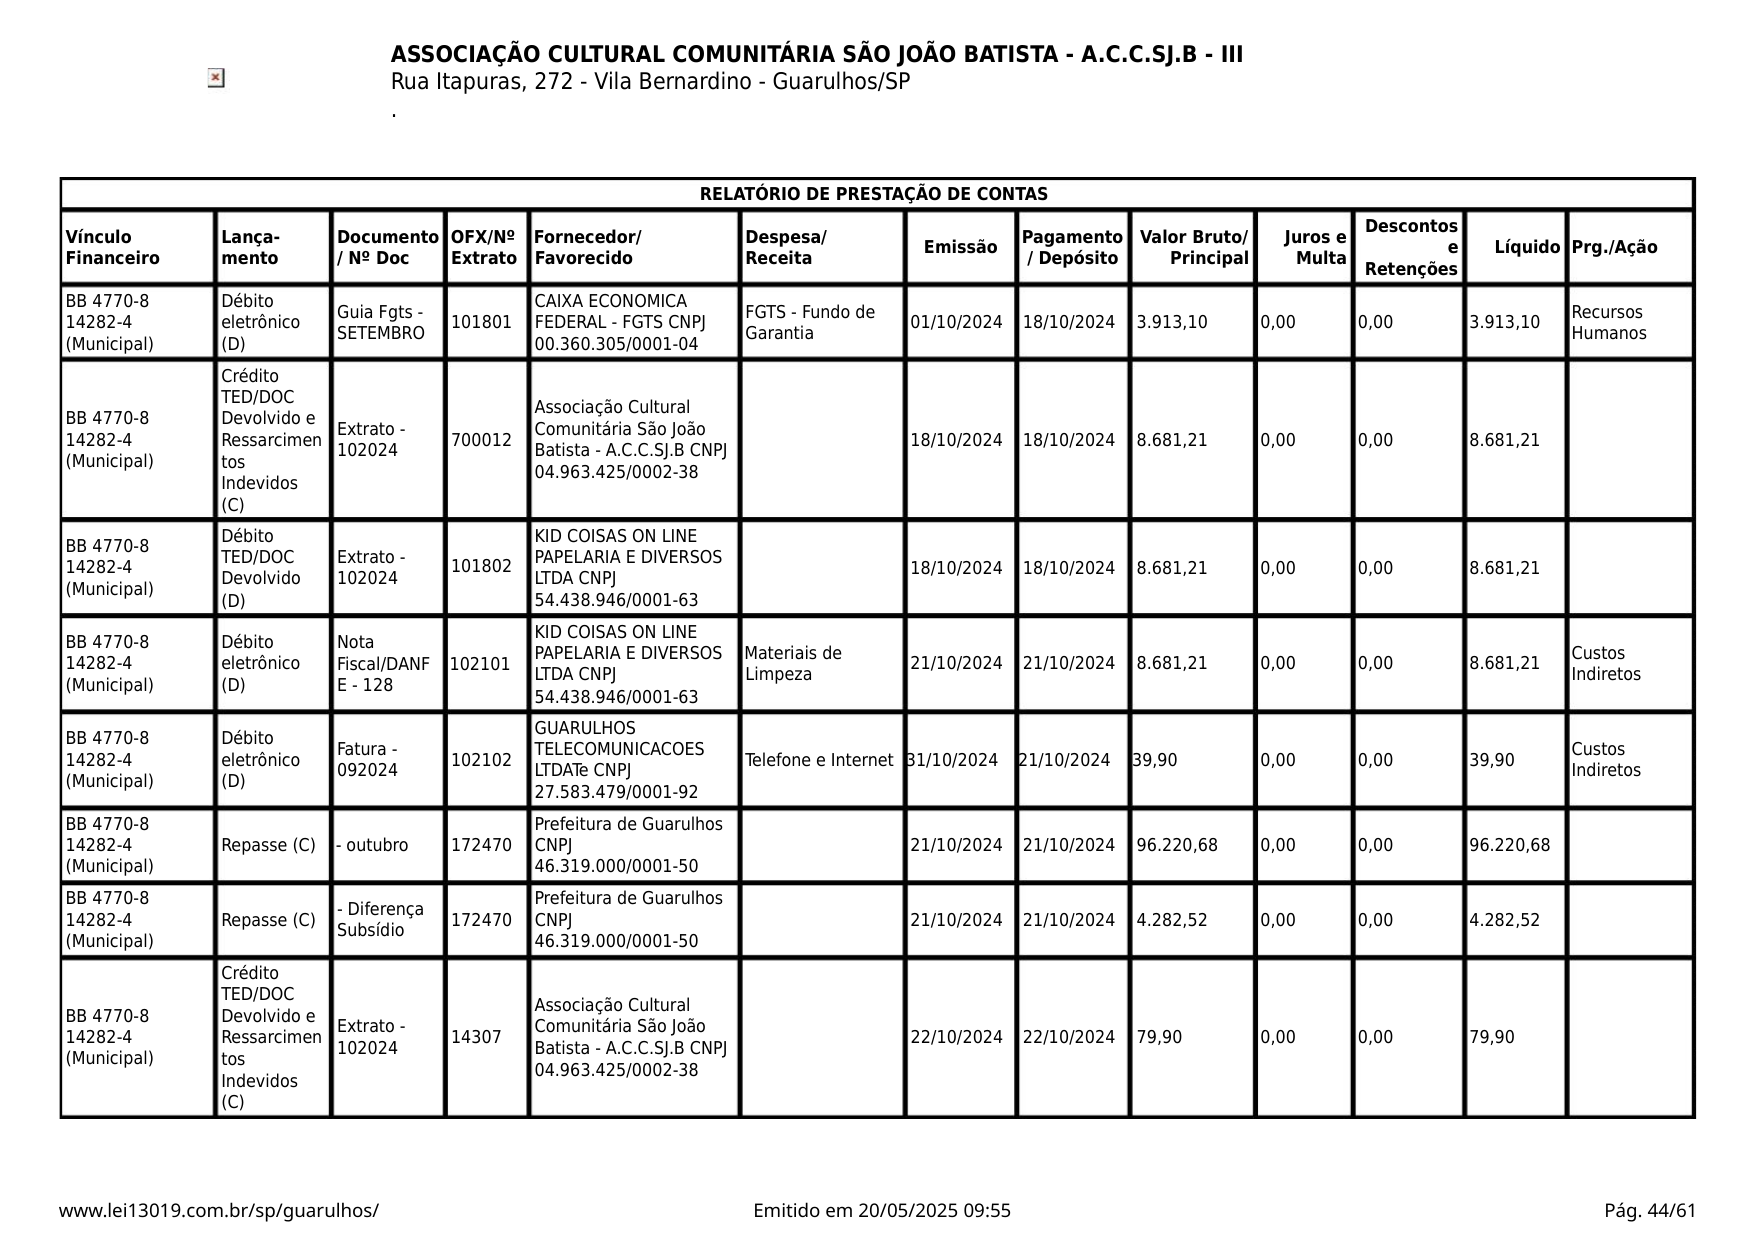

ASSOCIAÇÃO CULTURAL COMUNITÁRIA SÃO JOÃO BATISTA - A.C.C.SJ.B - III
Rua Itapuras, 272 - Vila Bernardino - Guarulhos/SP
.
RELATÓRIO DE PRESTAÇÃO DE CONTAS
Descontos
e
Retenções
Vínculo
Financeiro
Lança-
mento
Documento OFX/Nº Fornecedor/
Despesa/
Receita
Pagamento Valor Bruto/
/ Depósito Principal
Juros e
Multa
Emissão
Líquido Prg./Ação
/ Nº Doc
Extrato Favorecido
BB 4770-8
14282-4
(Municipal)
Débito
eletrônico
(D)
CAIXA ECONOMICA
101801 FEDERAL - FGTS CNPJ
00.360.305/0001-04
Guia Fgts -
SETEMBRO
FGTS - Fundo de
Garantia
Recursos
Humanos
01/10/2024 18/10/2024 3.913,10
18/10/2024 18/10/2024 8.681,21
0,00
0,00
3.913,10
Crédito
TED/DOC
Devolvido e
Ressarcimen
tos
Indevidos
(C)
Associação Cultural
Comunitária São João
Batista - A.C.C.SJ.B CNPJ
04.963.425/0002-38
BB 4770-8
14282-4
(Municipal)
Extrato -
102024
700012
101802
0,00
0,00
8.681,21
Débito
TED/DOC
Devolvido
(D)
KID COISAS ON LINE
PAPELARIA E DIVERSOS
LTDA CNPJ
BB 4770-8
14282-4
(Municipal)
Extrato -
102024
18/10/2024 18/10/2024 8.681,21
21/10/2024 21/10/2024 8.681,21
0,00
0,00
0,00
0,00
0,00
0,00
8.681,21
8.681,21
39,90
54.438.946/0001-63
KID COISAS ON LINE
PAPELARIA E DIVERSOS Materiais de
LTDA CNPJ
54.438.946/0001-63
BB 4770-8
14282-4
(Municipal)
Débito
eletrônico
(D)
Nota
Custos
Indiretos
Fiscal/DANF 102101
E - 128
Limpeza
GUARULHOS
TELECOMUNICACOES
LTDATe CNPJ
BB 4770-8
14282-4
(Municipal)
Débito
eletrônico
(D)
Fatura -
092024
Custos
Indiretos
102102
Telefone e Internet 31/10/2024 21/10/2024 39,90
27.583.479/0001-92
BB 4770-8
14282-4
(Municipal)
Prefeitura de Guarulhos
172470 CNPJ
46.319.000/0001-50
Repasse (C) - outubro
21/10/2024 21/10/2024 96.220,68
21/10/2024 21/10/2024 4.282,52
0,00
0,00
0,00
0,00
96.220,68
4.282,52
BB 4770-8
14282-4
(Municipal)
Prefeitura de Guarulhos
172470 CNPJ
- Diferença
Repasse (C)
Subsídio
46.319.000/0001-50
Crédito
TED/DOC
Devolvido e
Ressarcimen
tos
Indevidos
(C)
Associação Cultural
Comunitária São João
Batista - A.C.C.SJ.B CNPJ
04.963.425/0002-38
BB 4770-8
14282-4
(Municipal)
Extrato -
102024
14307
22/10/2024 22/10/2024 79,90
0,00
0,00
79,90
www.lei13019.com.br/sp/guarulhos/
Emitido em 20/05/2025 09:55
Pág. 44/61